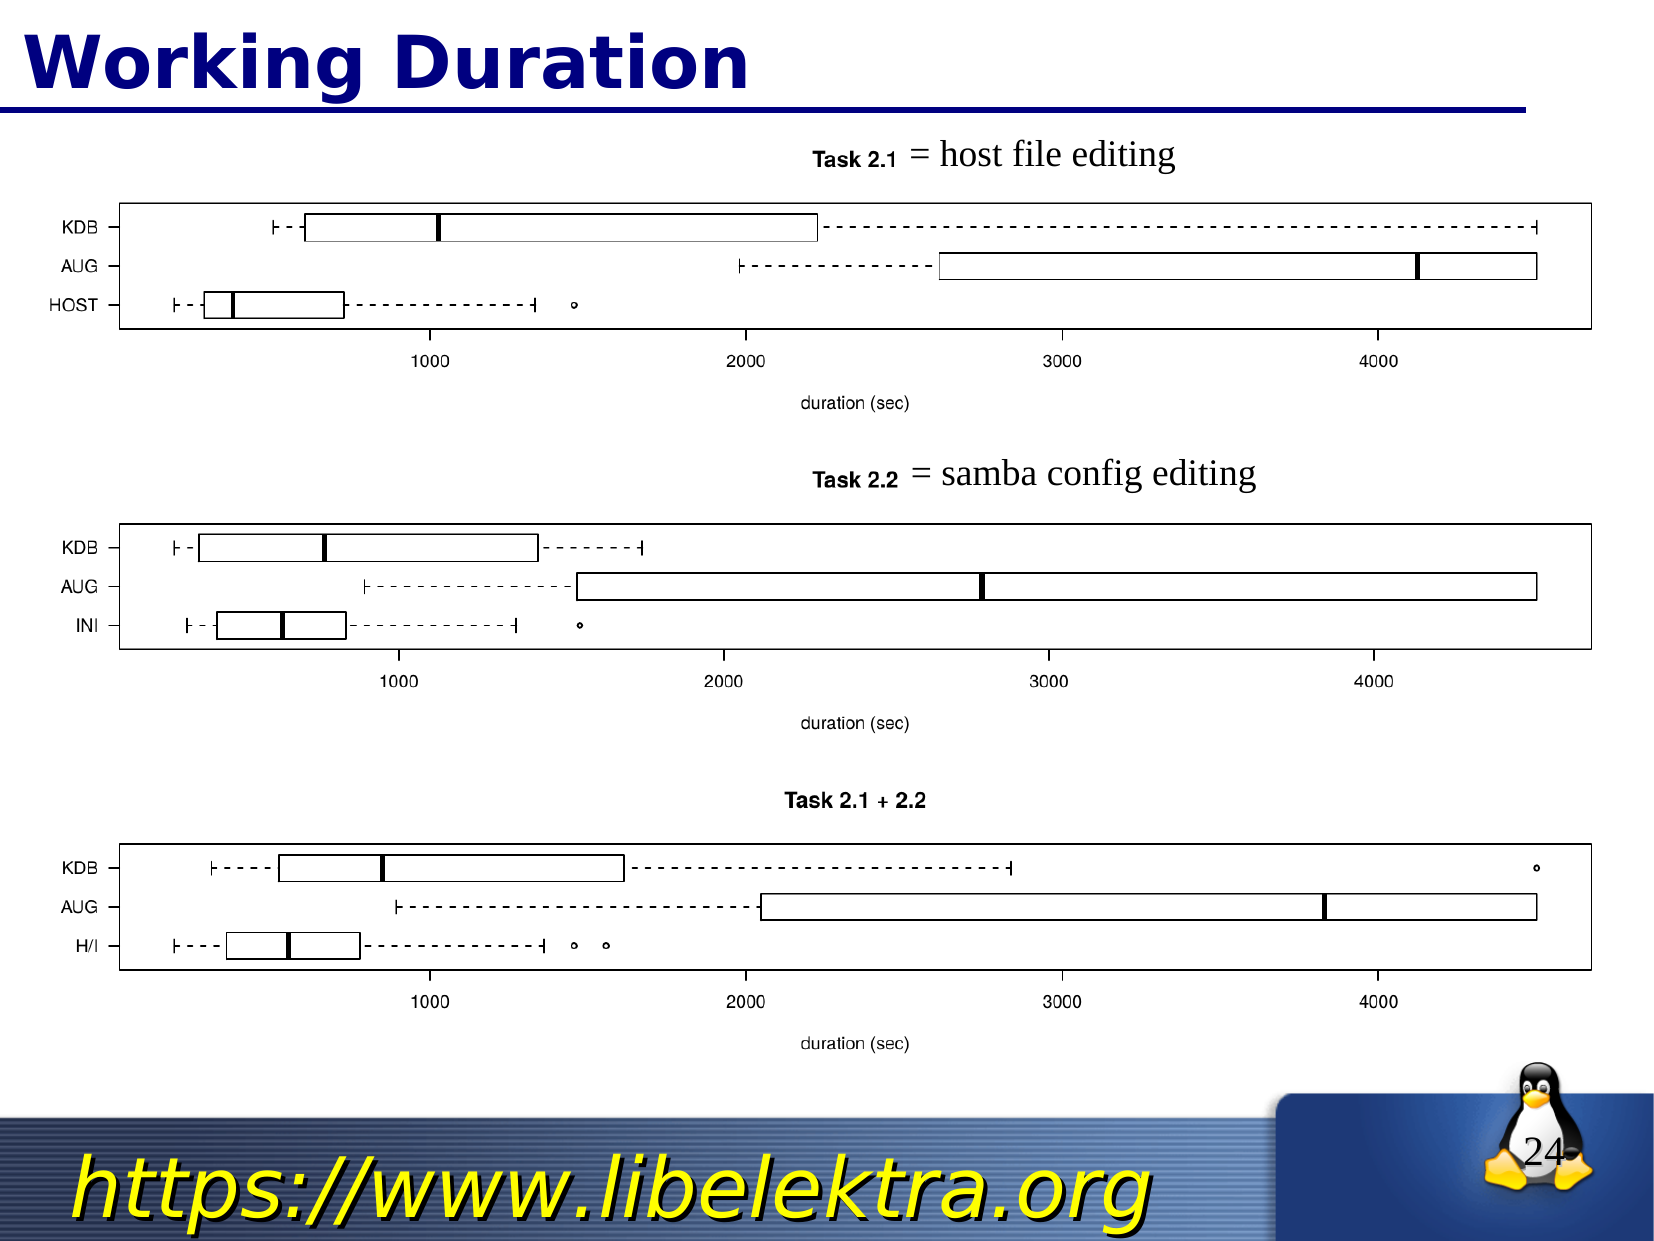

Working Duration
= host file editing
= samba config editing